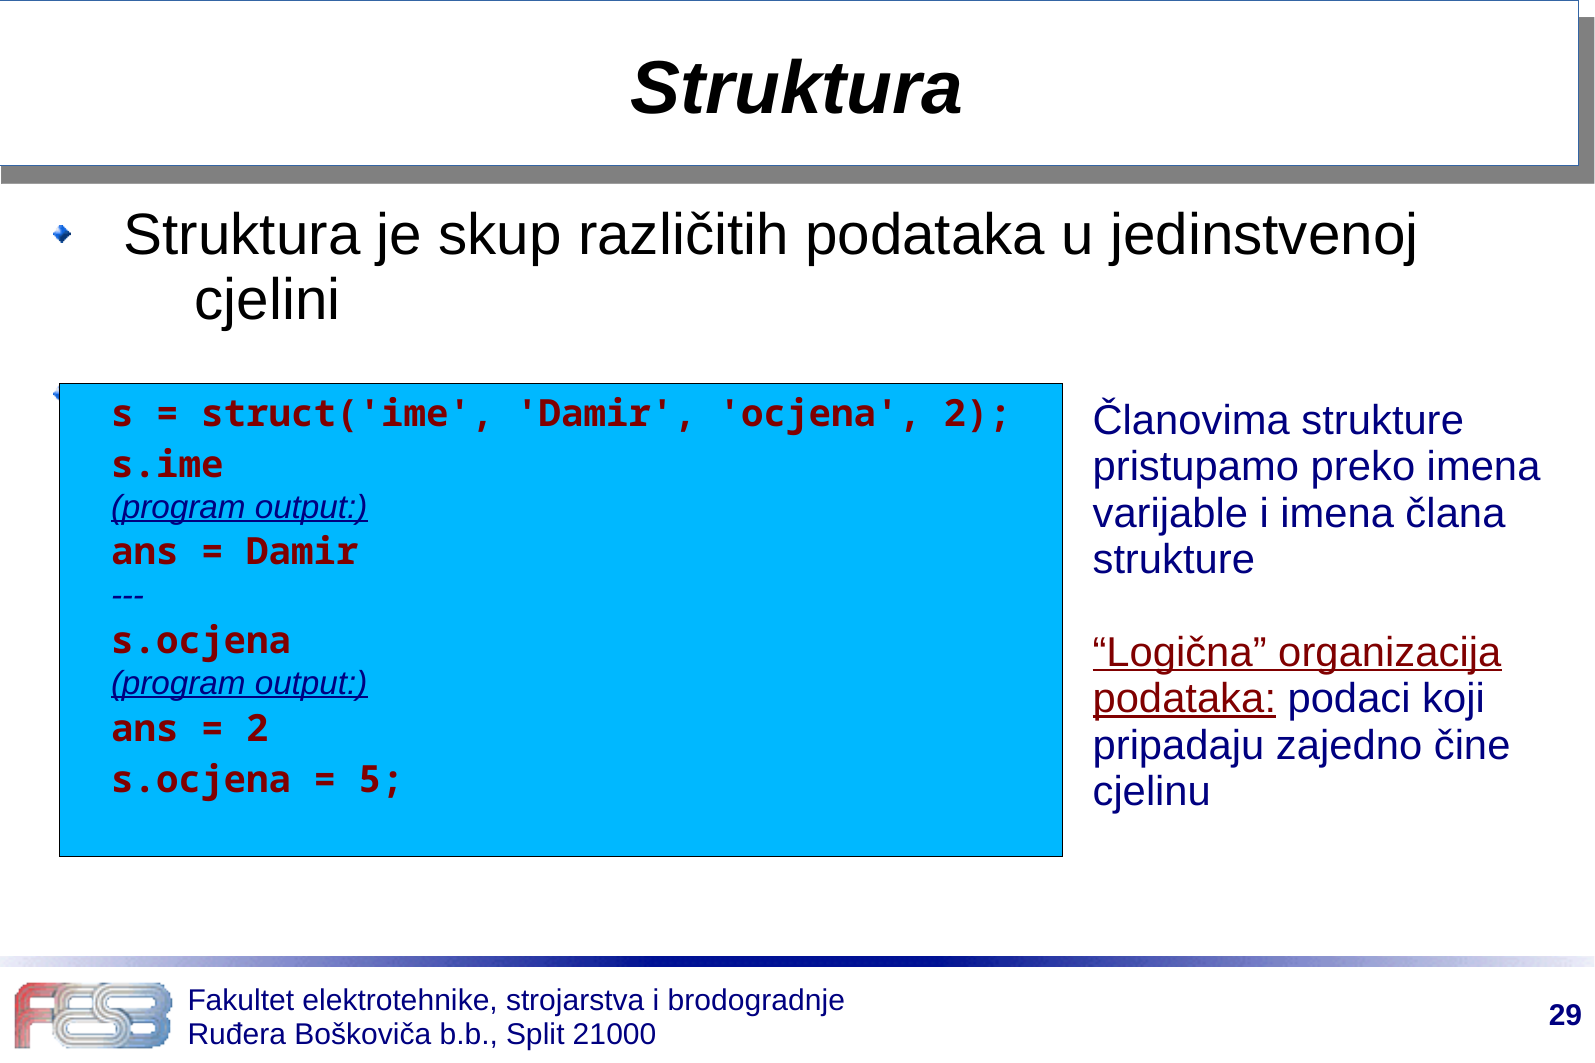

# Struktura
Struktura je skup različitih podataka u jedinstvenoj cjelini
s = struct('ime', 'Damir', 'ocjena', 2);
s.ime
(program output:)
ans = Damir
---
s.ocjena
(program output:)
ans = 2
s.ocjena = 5;
Članovima strukture
pristupamo preko imena varijable i imena člana strukture
“Logična” organizacija podataka: podaci koji pripadaju zajedno čine cjelinu